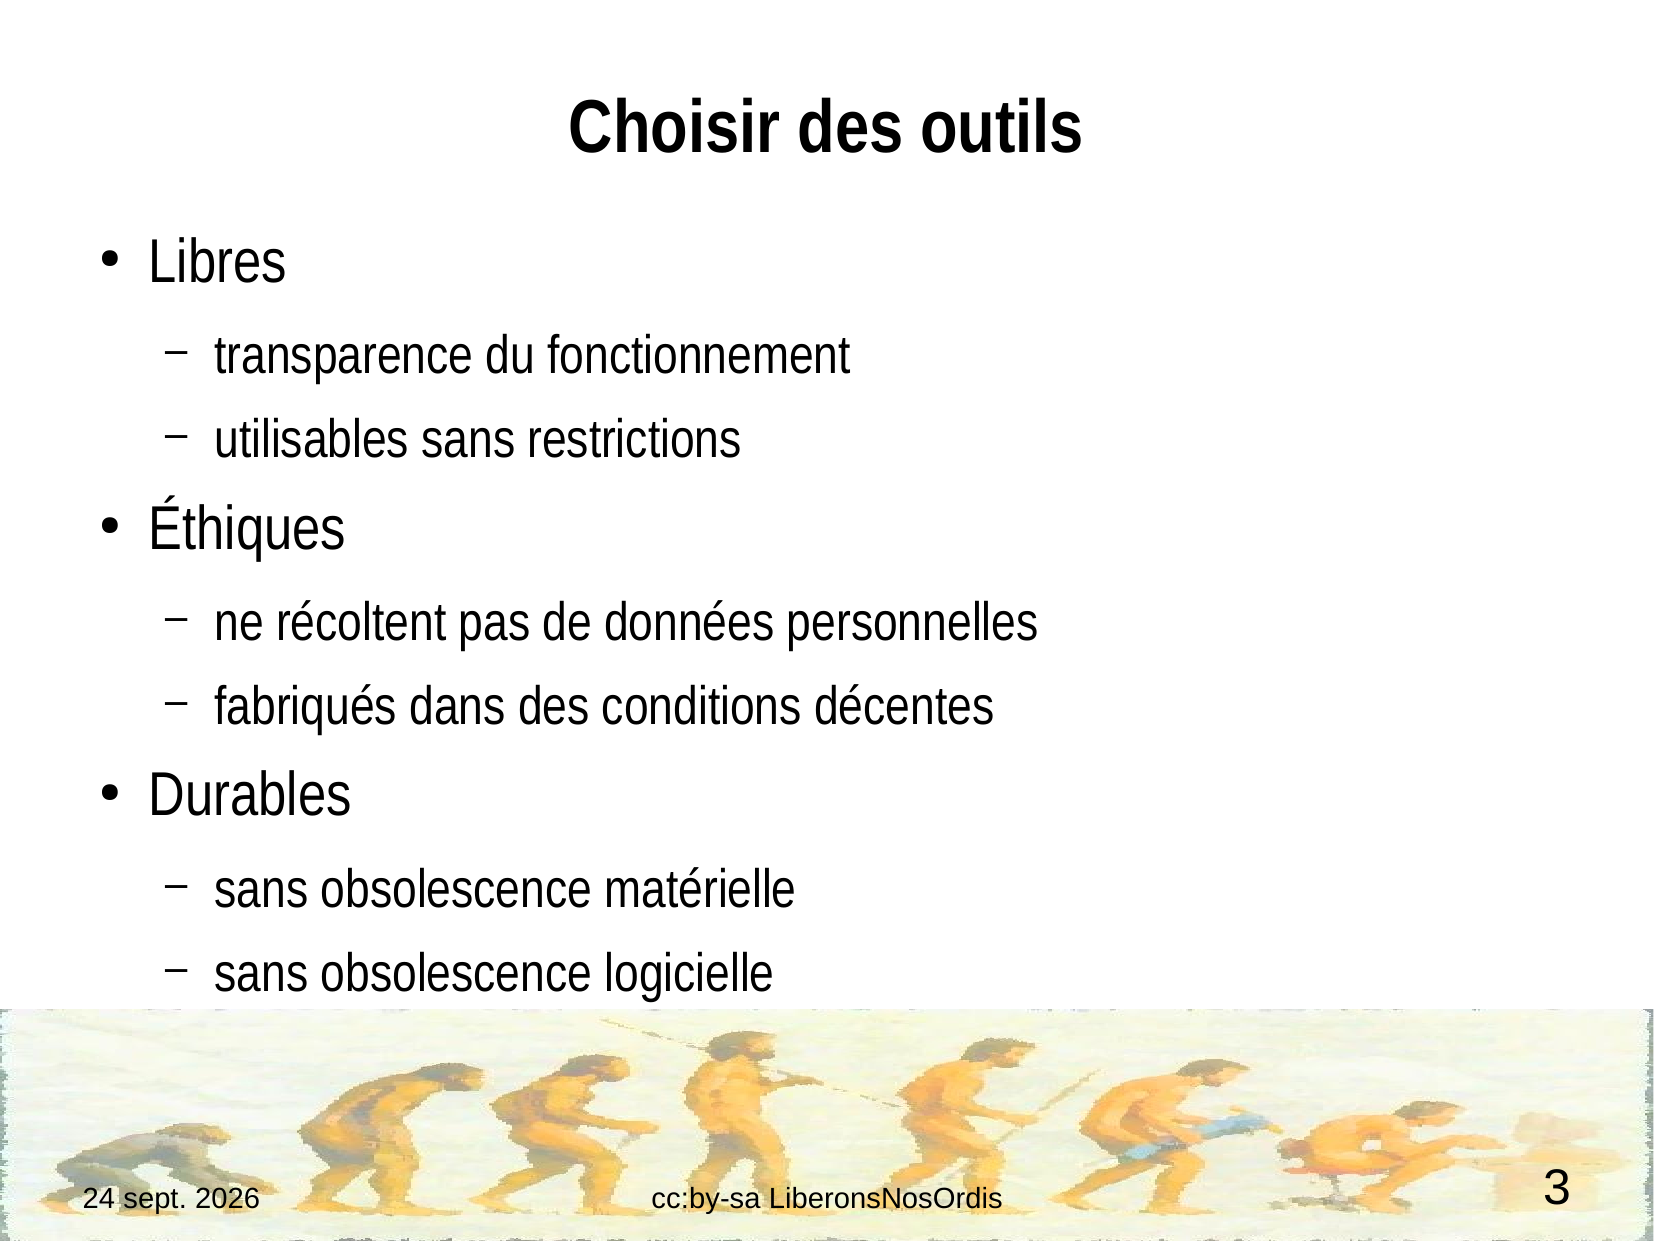

# Choisir des outils
Libres
transparence du fonctionnement
utilisables sans restrictions
Éthiques
ne récoltent pas de données personnelles
fabriqués dans des conditions décentes
Durables
sans obsolescence matérielle
sans obsolescence logicielle
cc:by-sa LiberonsNosOrdis
3